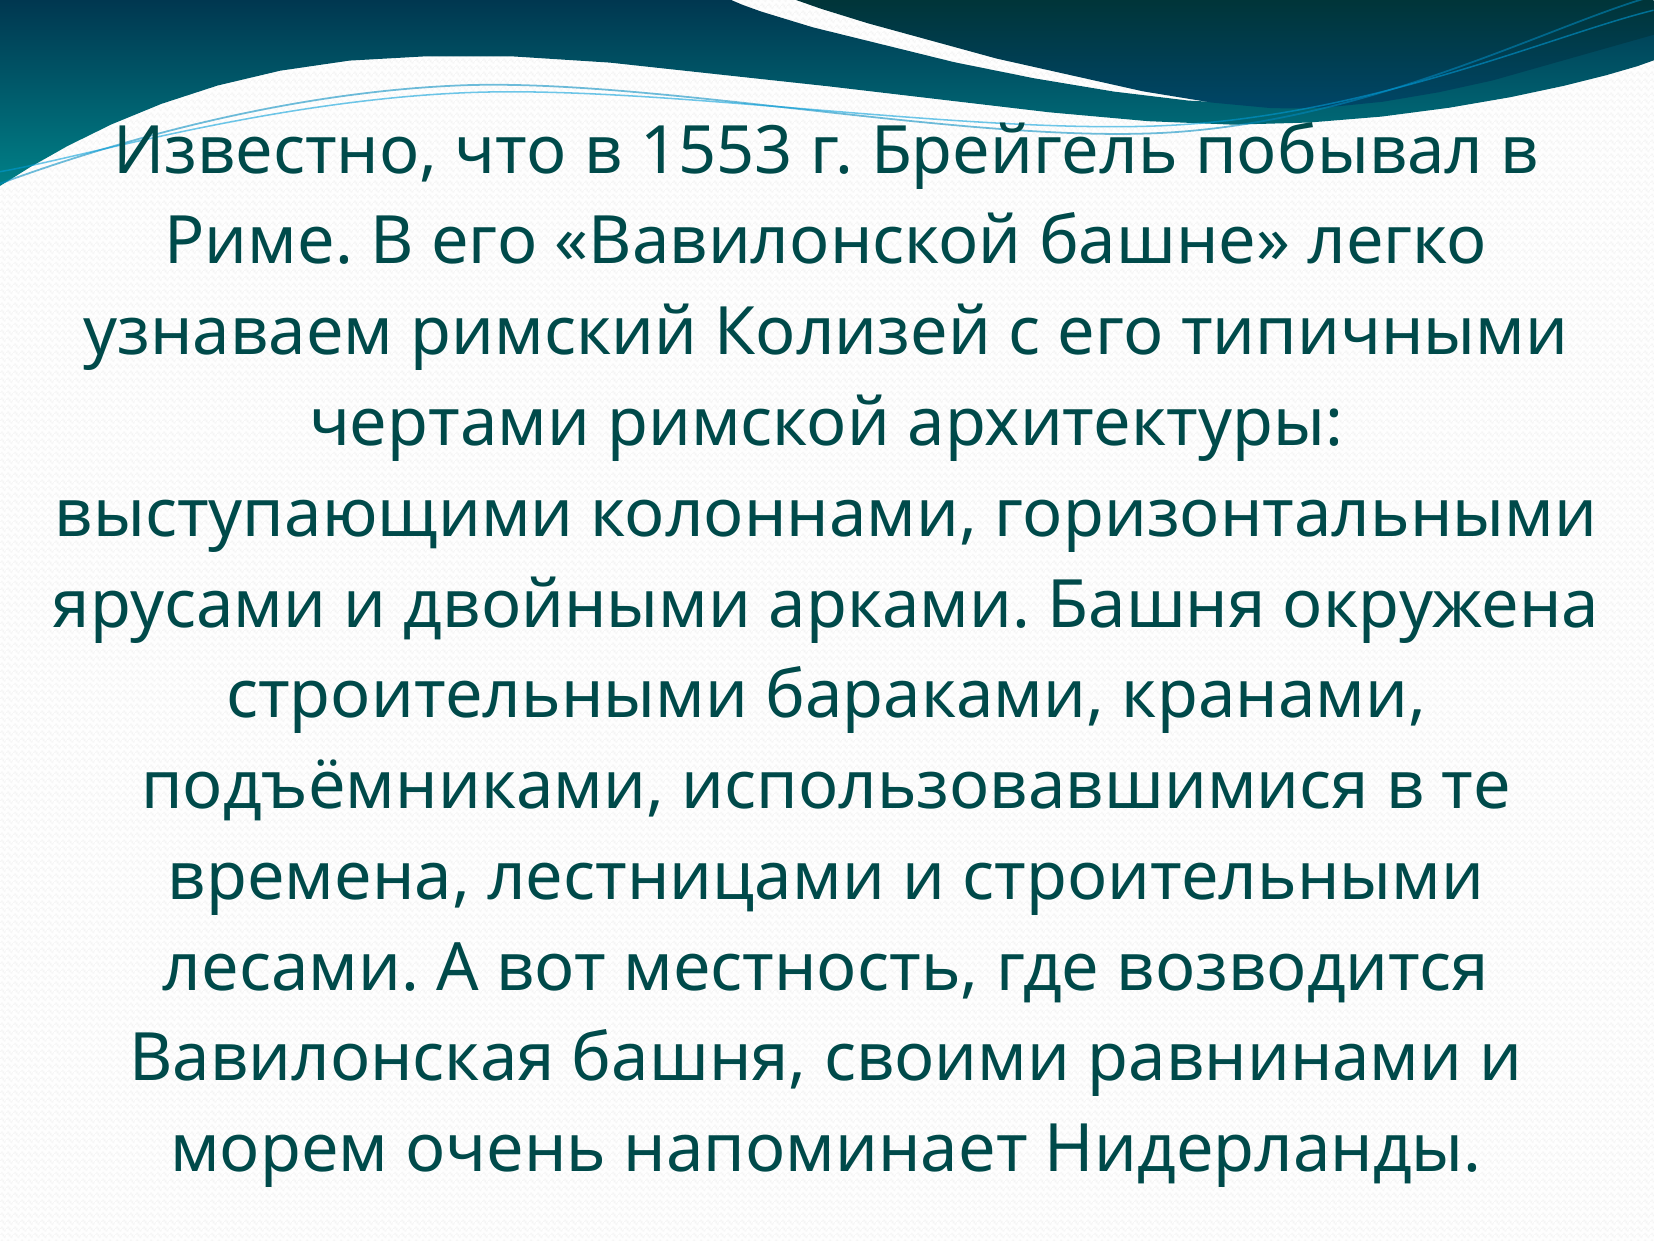

Известно, что в 1553 г. Брейгель побывал в Риме. В его «Вавилонской башне» легко узнаваем римский Колизей с его типичными чертами римской архитектуры: выступающими колоннами, горизонтальными ярусами и двойными арками. Башня окружена строительными бараками, кранами, подъёмниками, использовавшимися в те времена, лестницами и строительными лесами. А вот местность, где возводится Вавилонская башня, своими равнинами и морем очень напоминает Нидерланды.